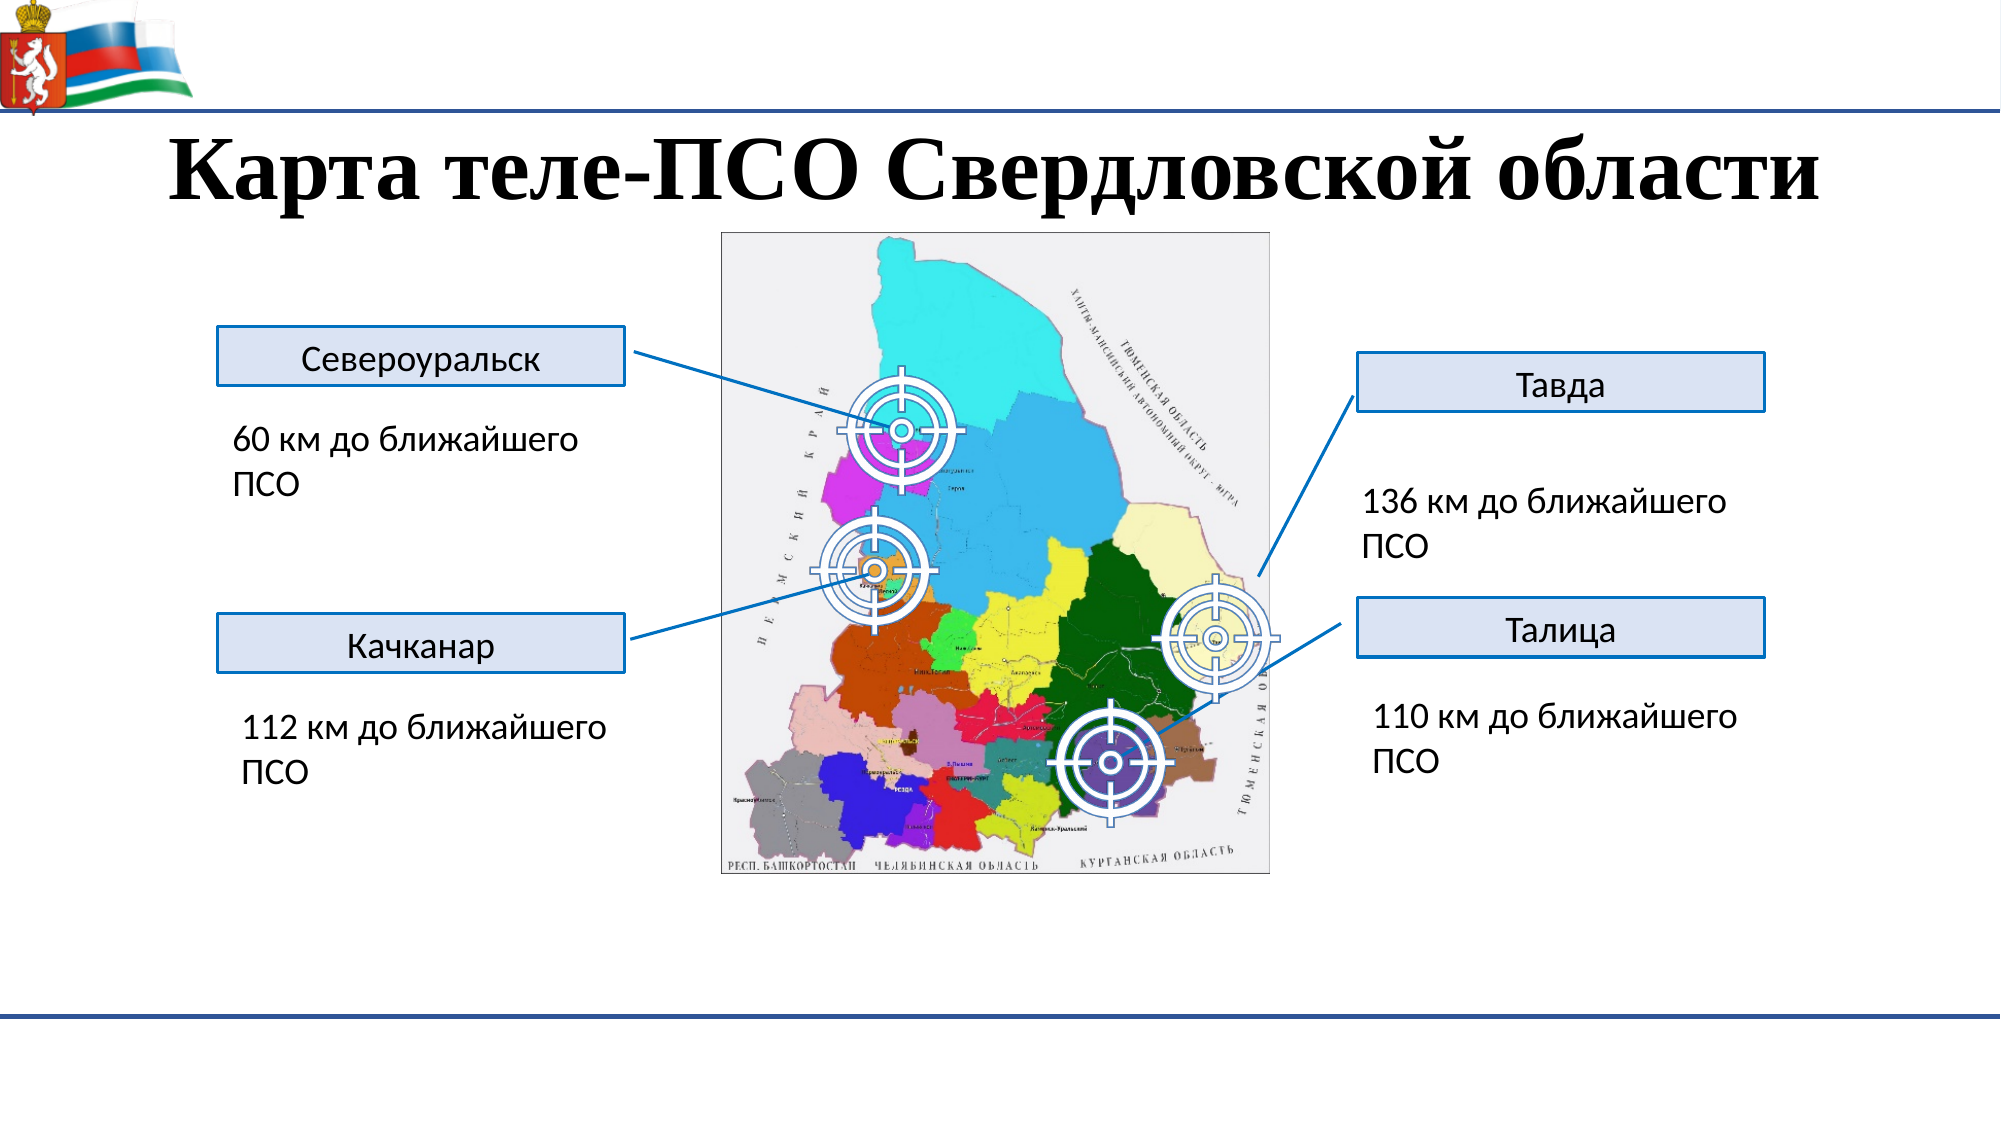

# Карта теле-ПСО Свердловской области
Североуральск
Тавда
60 км до ближайшего ПСО
136 км до ближайшего ПСО
Талица
Качканар
110 км до ближайшего ПСО
112 км до ближайшего ПСО